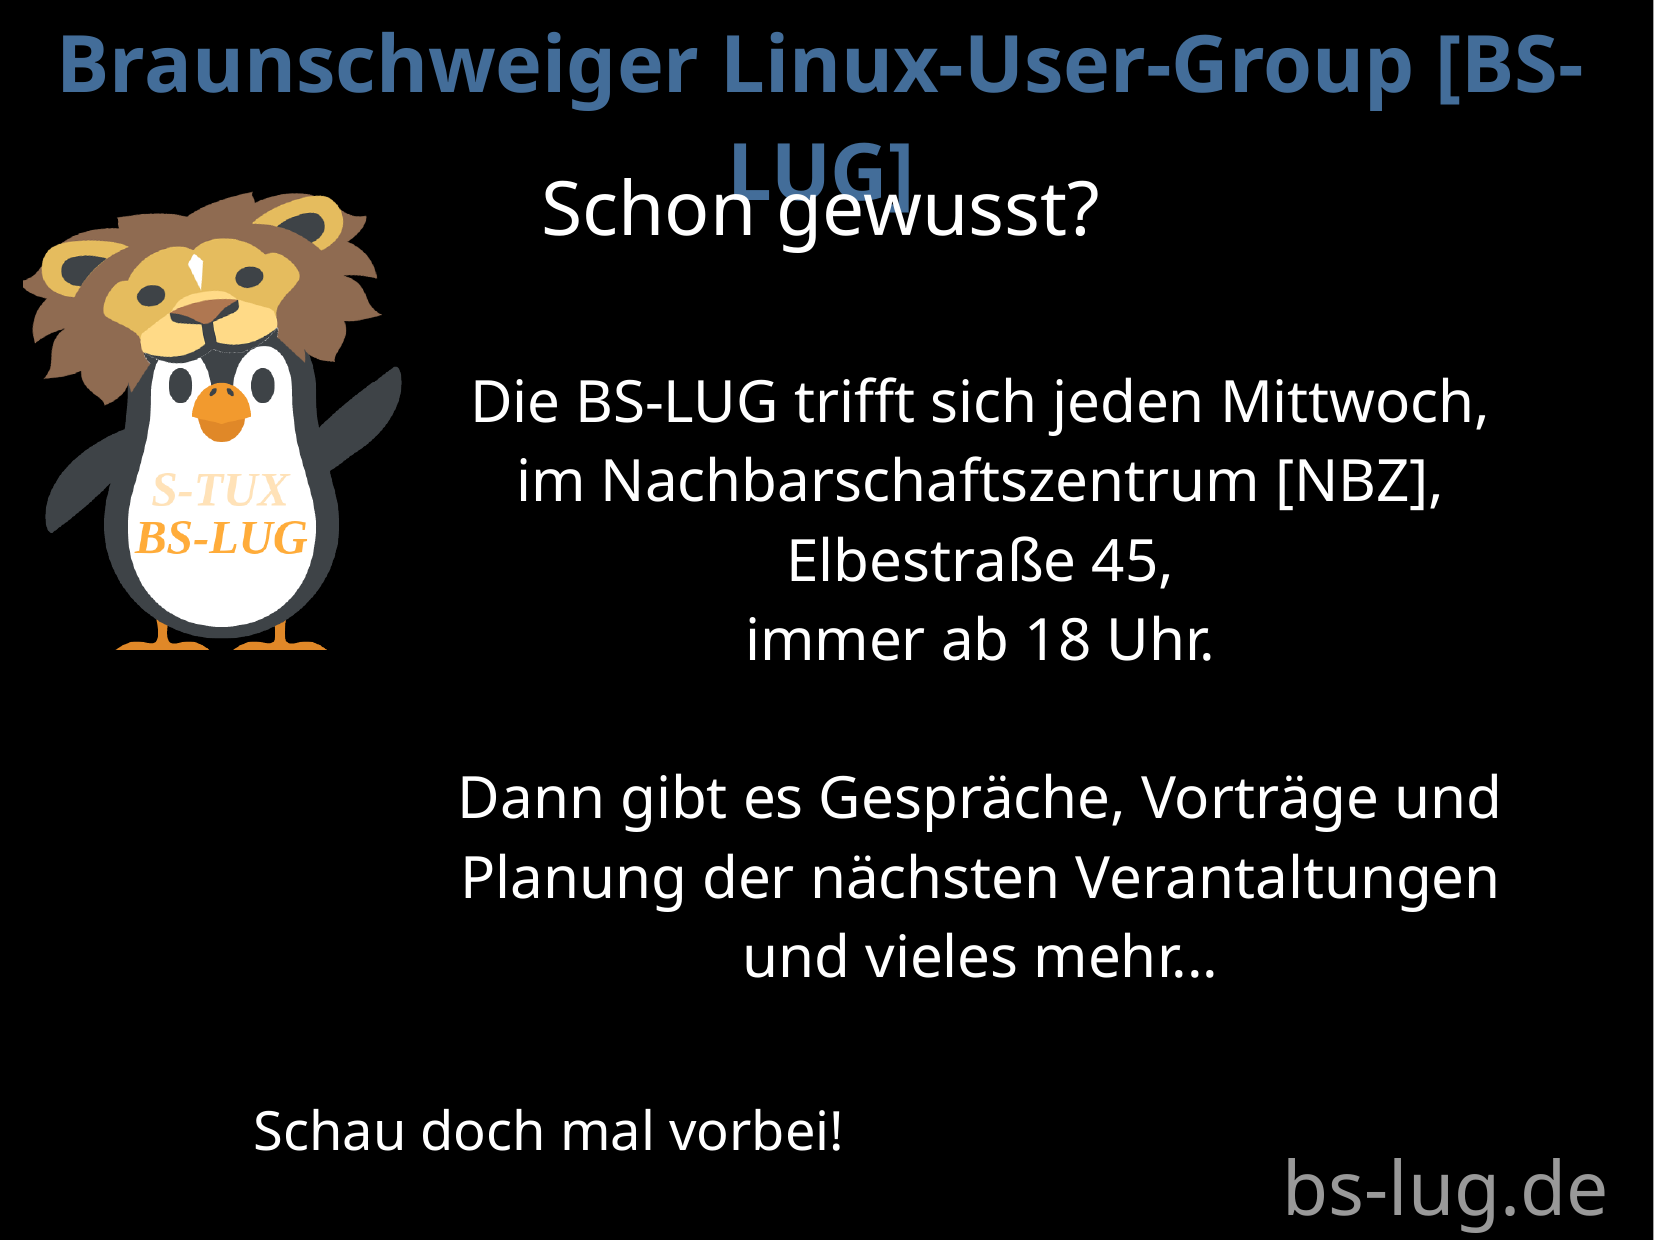

Schon gewusst?
Die BS-LUG trifft sich jeden Mittwoch,
im Nachbarschaftszentrum [NBZ], Elbestraße 45,
immer ab 18 Uhr.
Dann gibt es Gespräche, Vorträge und Planung der nächsten Verantaltungen und vieles mehr...
Schau doch mal vorbei!